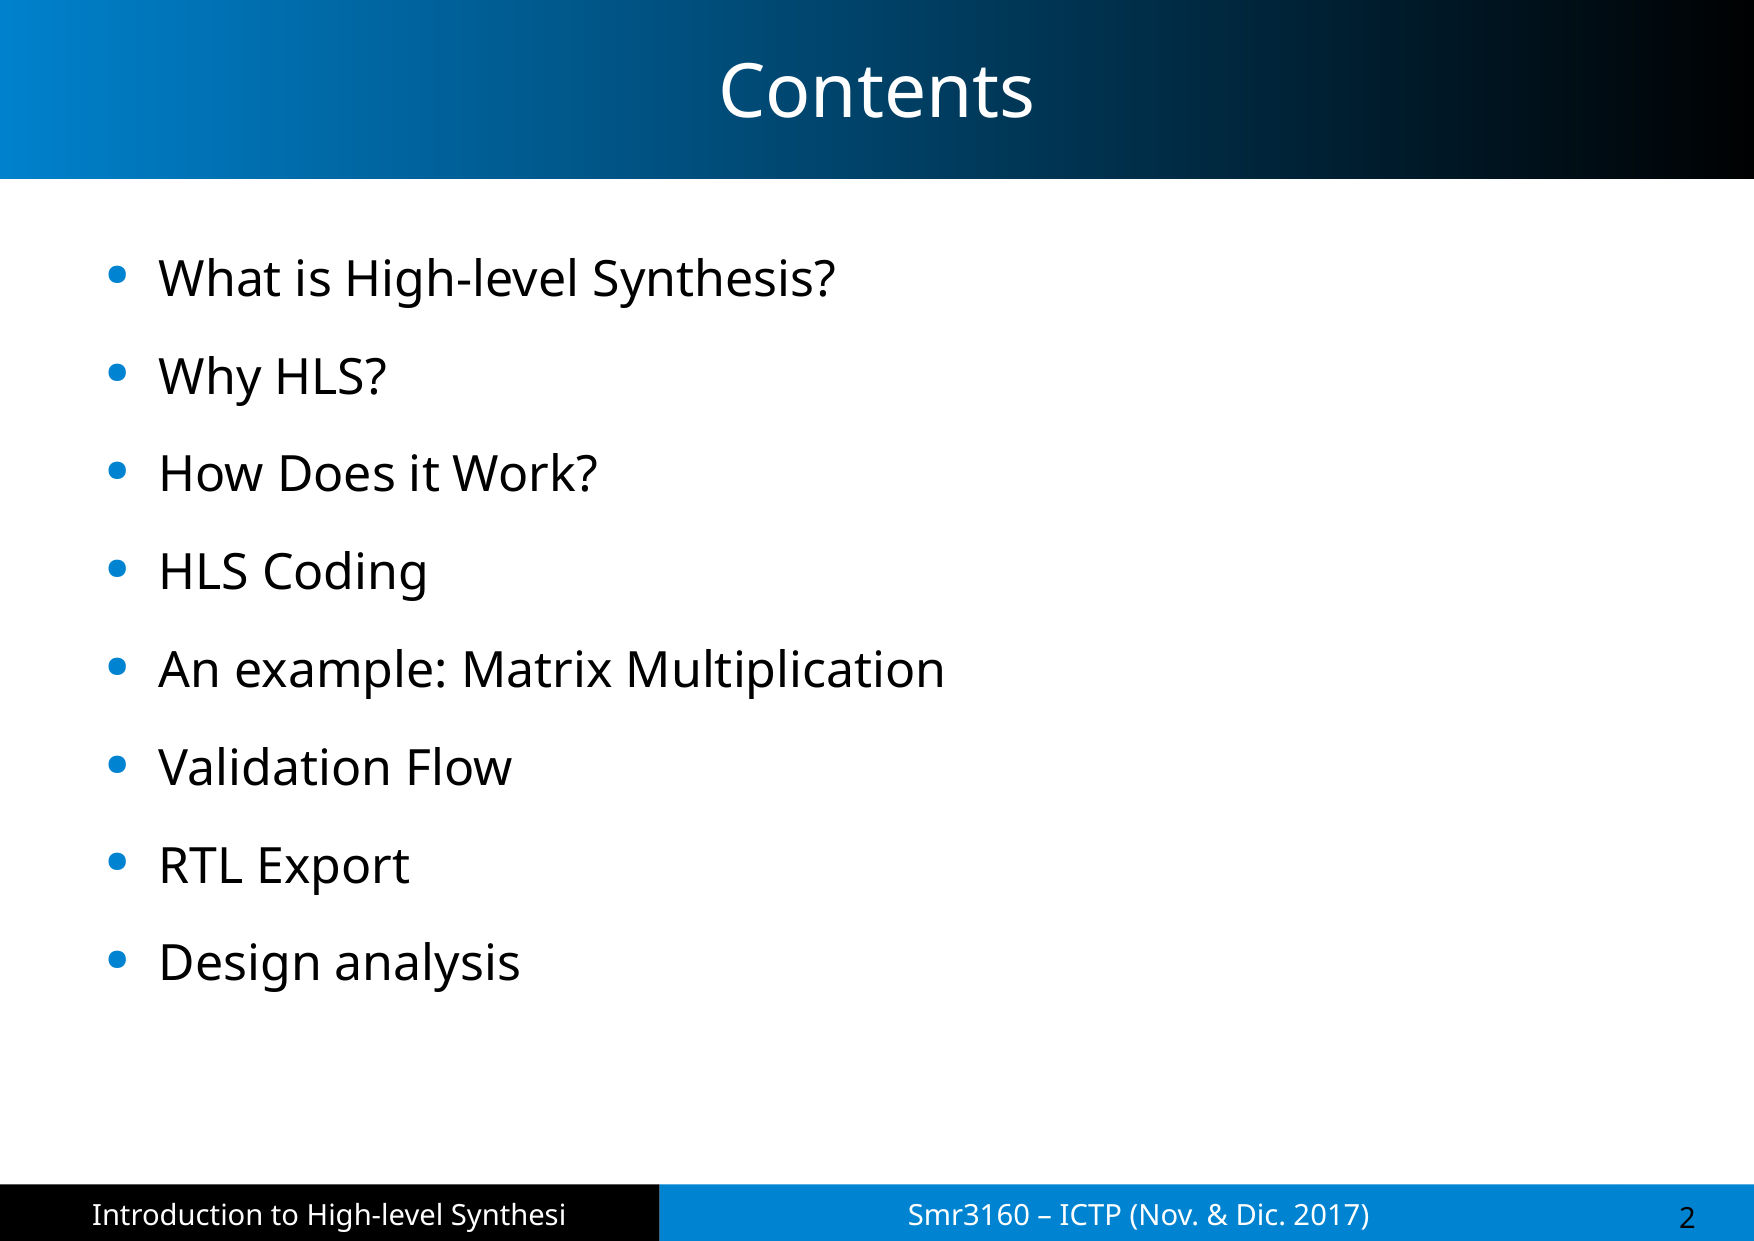

# Contents
What is High-level Synthesis?
Why HLS?
How Does it Work?
HLS Coding
An example: Matrix Multiplication
Validation Flow
RTL Export
Design analysis
2